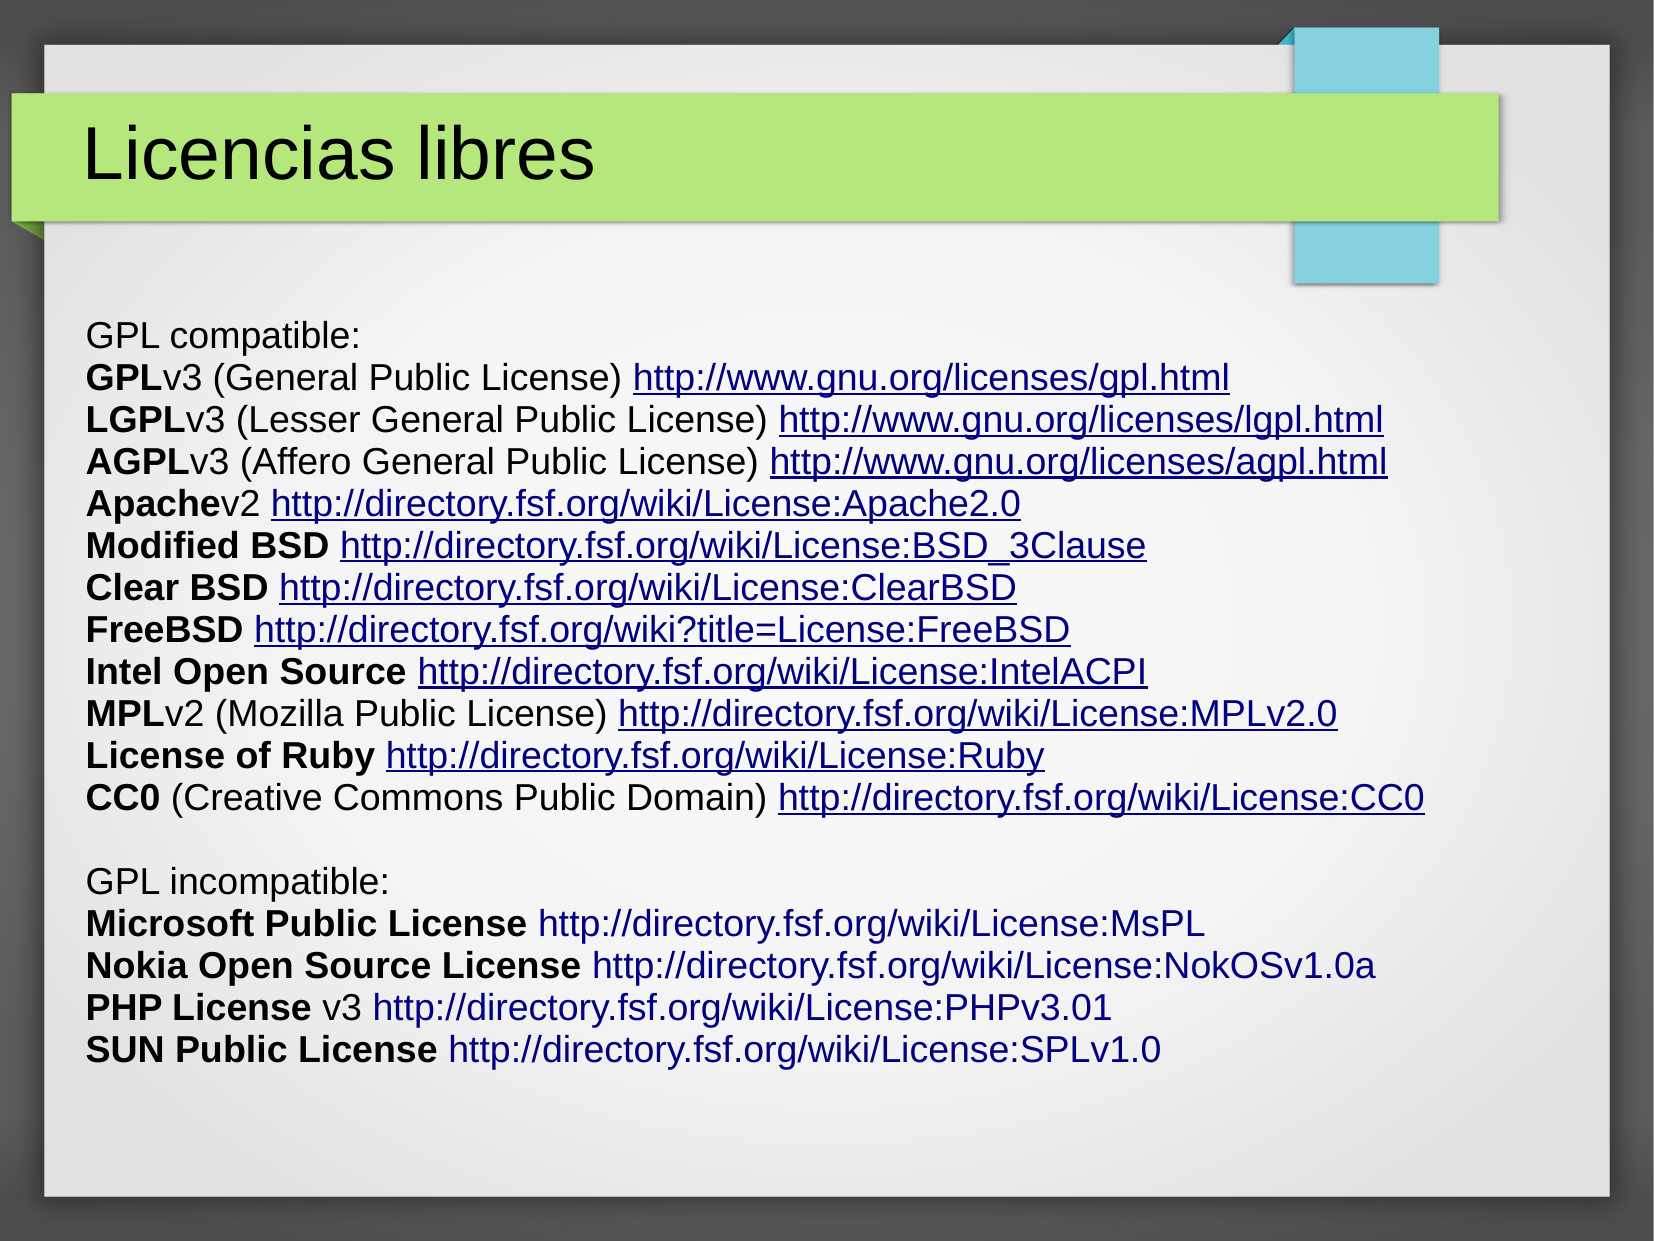

# Licencias libres
GPL compatible:
GPLv3 (General Public License) http://www.gnu.org/licenses/gpl.html
LGPLv3 (Lesser General Public License) http://www.gnu.org/licenses/lgpl.html
AGPLv3 (Affero General Public License) http://www.gnu.org/licenses/agpl.html
Apachev2 http://directory.fsf.org/wiki/License:Apache2.0
Modified BSD http://directory.fsf.org/wiki/License:BSD_3Clause
Clear BSD http://directory.fsf.org/wiki/License:ClearBSD
FreeBSD http://directory.fsf.org/wiki?title=License:FreeBSD
Intel Open Source http://directory.fsf.org/wiki/License:IntelACPI
MPLv2 (Mozilla Public License) http://directory.fsf.org/wiki/License:MPLv2.0
License of Ruby http://directory.fsf.org/wiki/License:Ruby
CC0 (Creative Commons Public Domain) http://directory.fsf.org/wiki/License:CC0
GPL incompatible:
Microsoft Public License http://directory.fsf.org/wiki/License:MsPL
Nokia Open Source License http://directory.fsf.org/wiki/License:NokOSv1.0a
PHP License v3 http://directory.fsf.org/wiki/License:PHPv3.01
SUN Public License http://directory.fsf.org/wiki/License:SPLv1.0